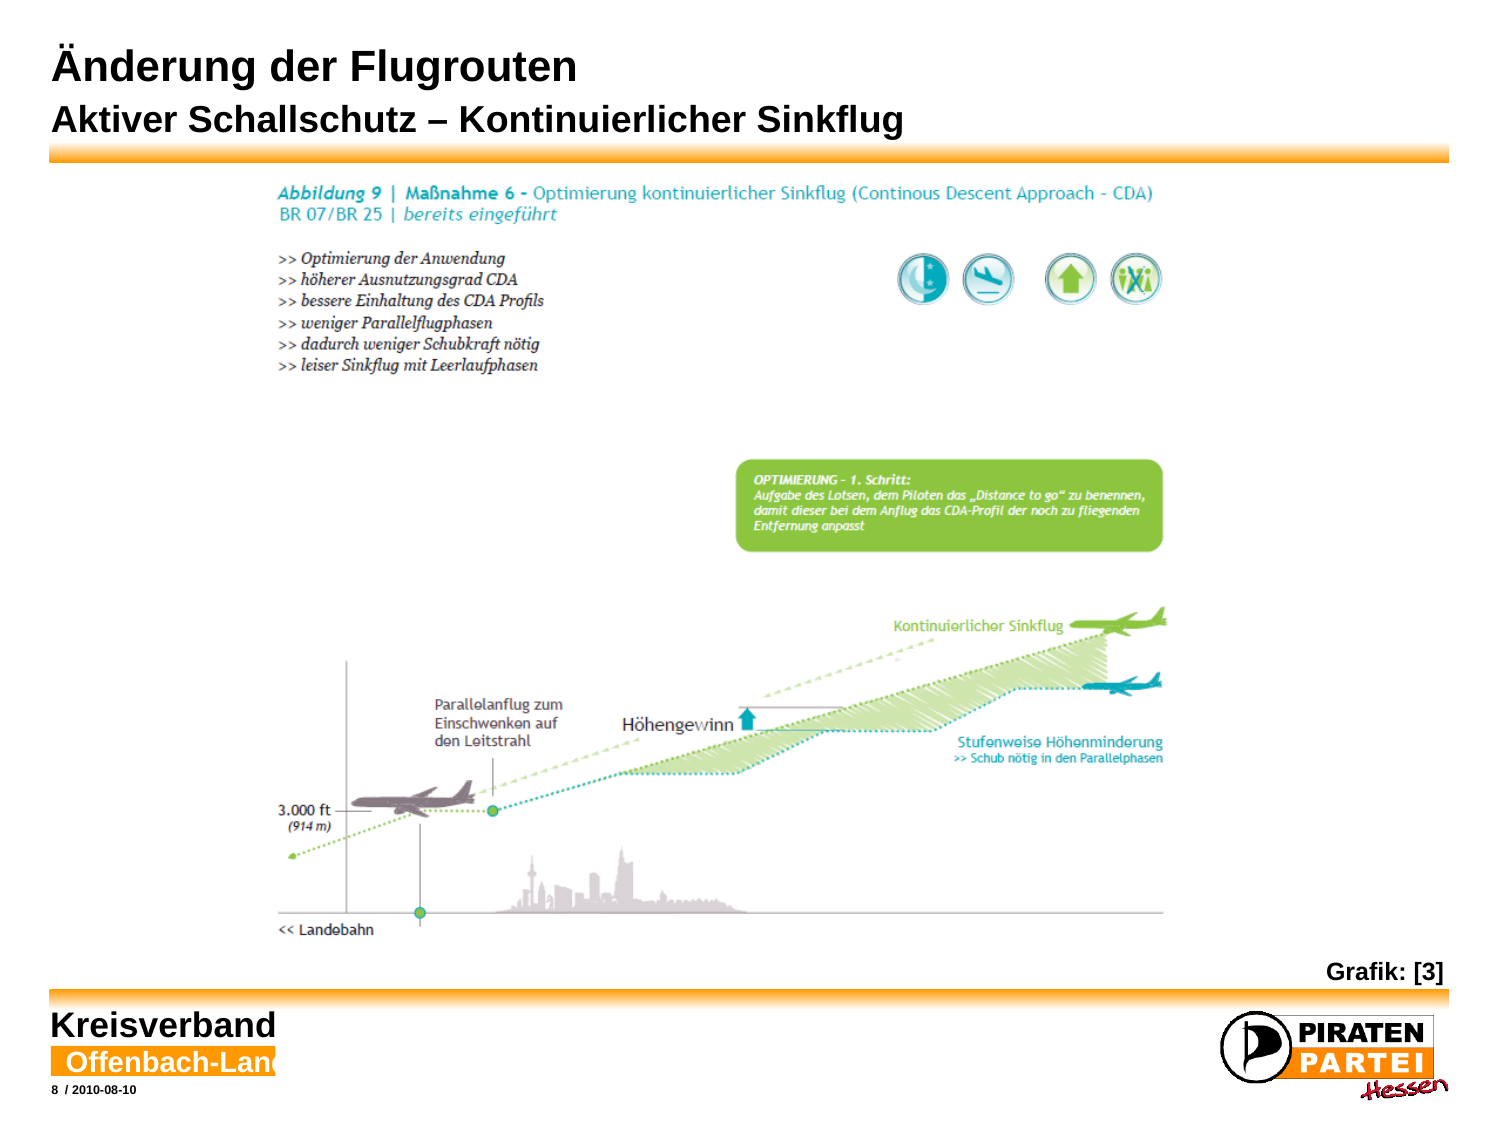

# Änderung der Flugrouten Aktiver Schallschutz – Kontinuierlicher Sinkflug
Grafik: [3]